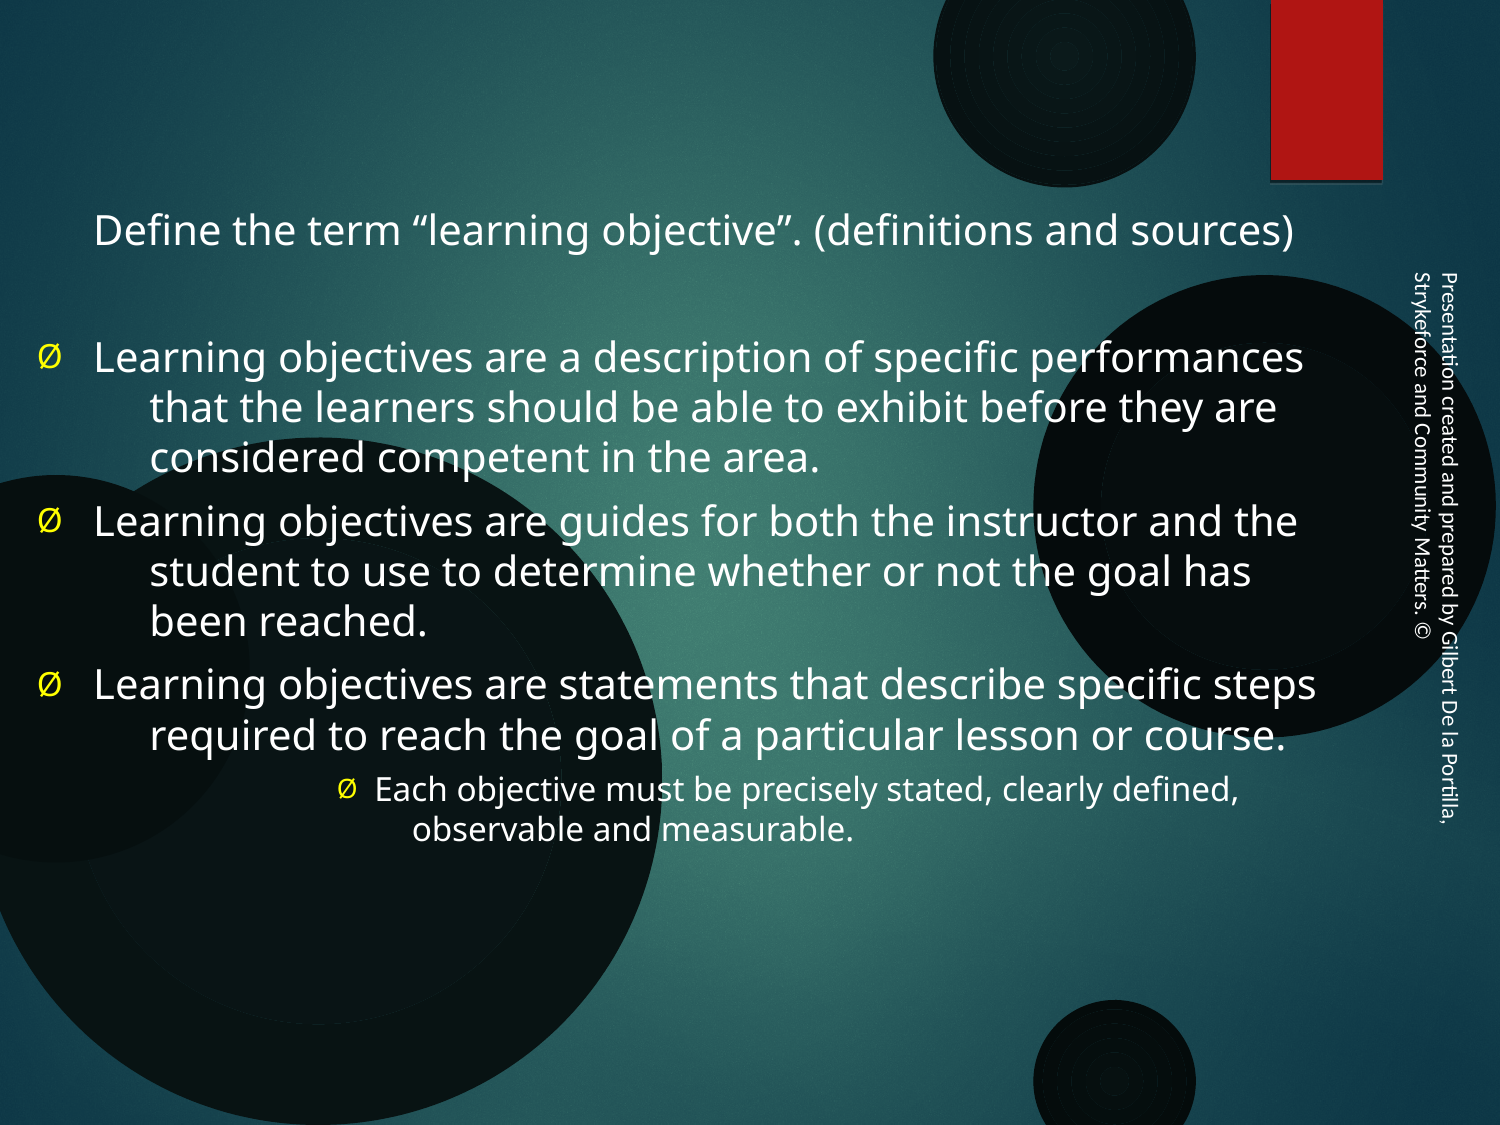

# Define the term “learning objective”. (definitions and sources)
Learning objectives are a description of specific performances that the learners should be able to exhibit before they are considered competent in the area.
Learning objectives are guides for both the instructor and the student to use to determine whether or not the goal has been reached.
Learning objectives are statements that describe specific steps required to reach the goal of a particular lesson or course.
Each objective must be precisely stated, clearly defined, observable and measurable.
Presentation created and prepared by Gilbert De la Portilla, Strykeforce and Community Matters. ©